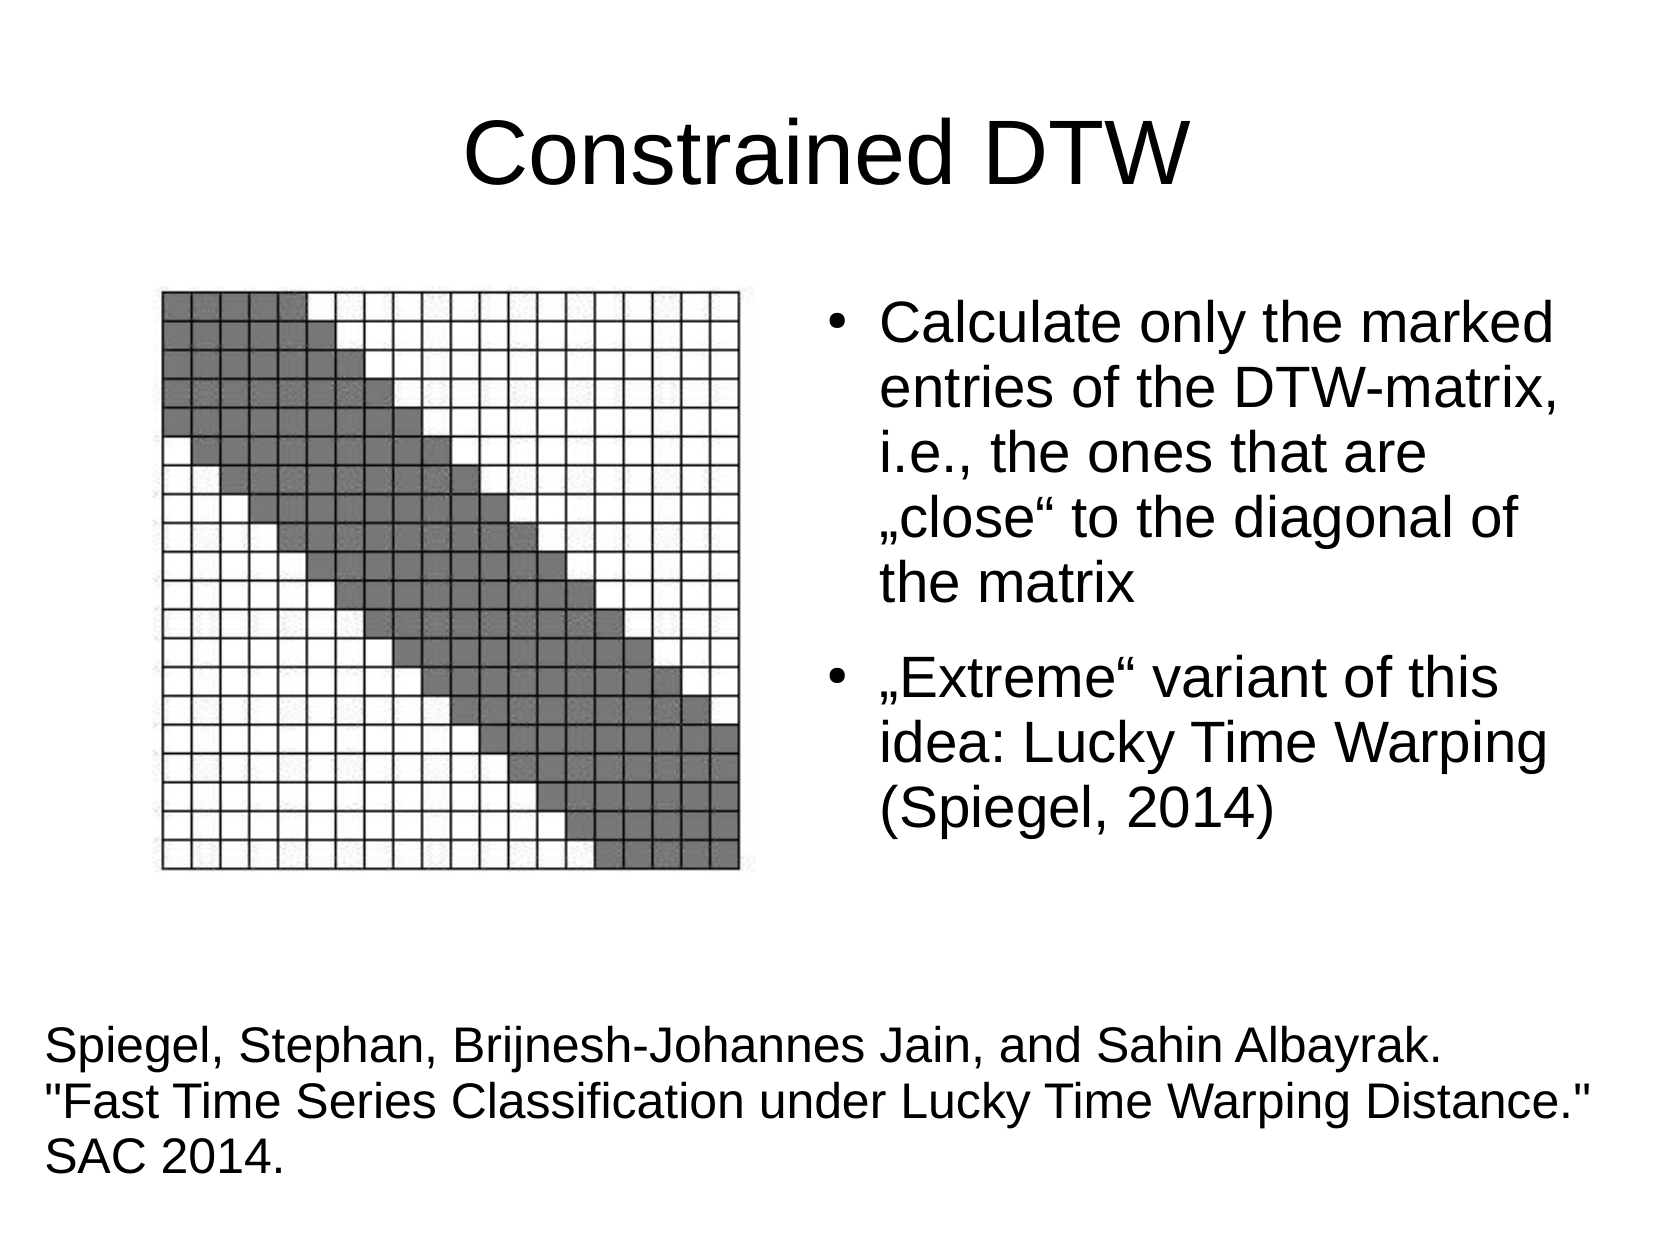

# Constrained DTW
Calculate only the marked entries of the DTW-matrix, i.e., the ones that are „close“ to the diagonal of the matrix
„Extreme“ variant of this idea: Lucky Time Warping (Spiegel, 2014)
Spiegel, Stephan, Brijnesh-Johannes Jain, and Sahin Albayrak.
"Fast Time Series Classification under Lucky Time Warping Distance."
SAC 2014.